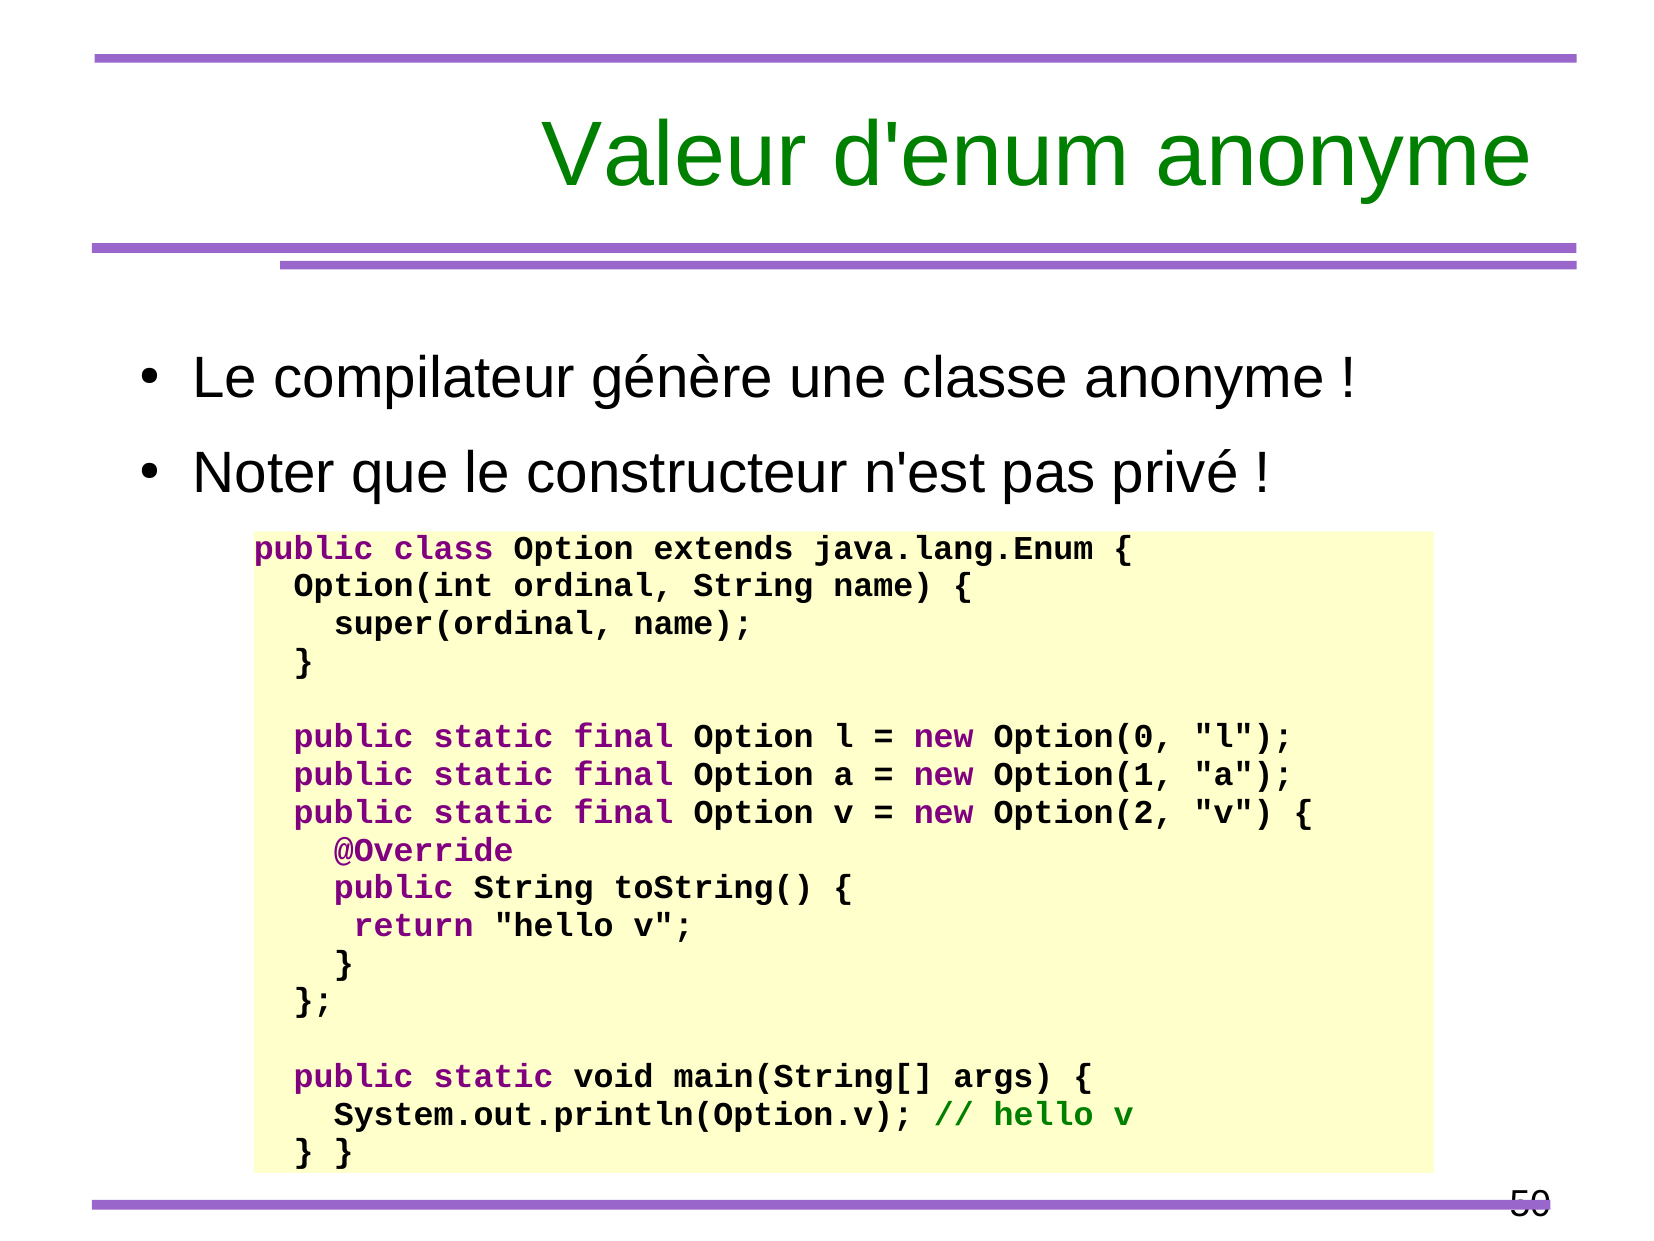

# Valeur d'enum anonyme
Le compilateur génère une classe anonyme !
Noter que le constructeur n'est pas privé !
public class Option extends java.lang.Enum {
 Option(int ordinal, String name) {
 super(ordinal, name);
 }
 public static final Option l = new Option(0, "l");
 public static final Option a = new Option(1, "a");
 public static final Option v = new Option(2, "v") {
 @Override
 public String toString() {
 return "hello v";
 }
 };
 public static void main(String[] args) {
 System.out.println(Option.v); // hello v
 } }